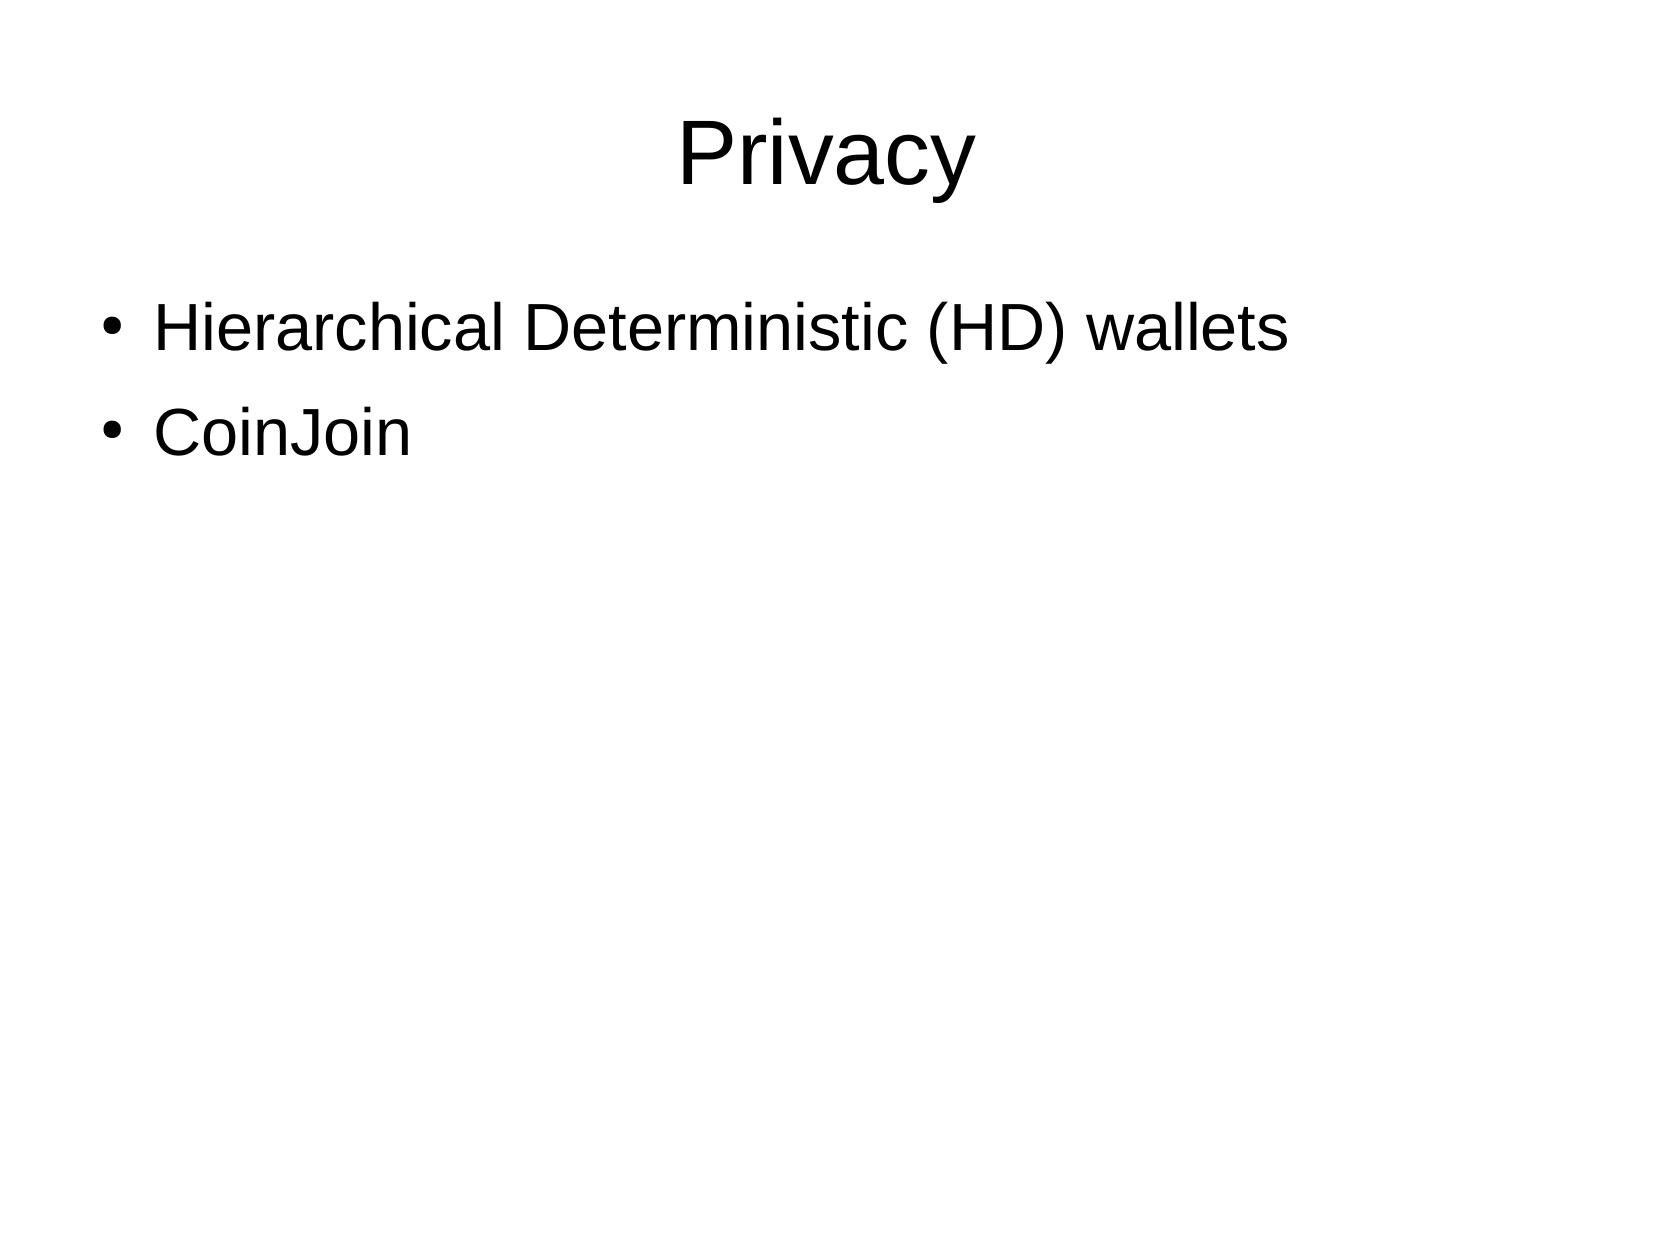

# Privacy
Hierarchical Deterministic (HD) wallets
CoinJoin